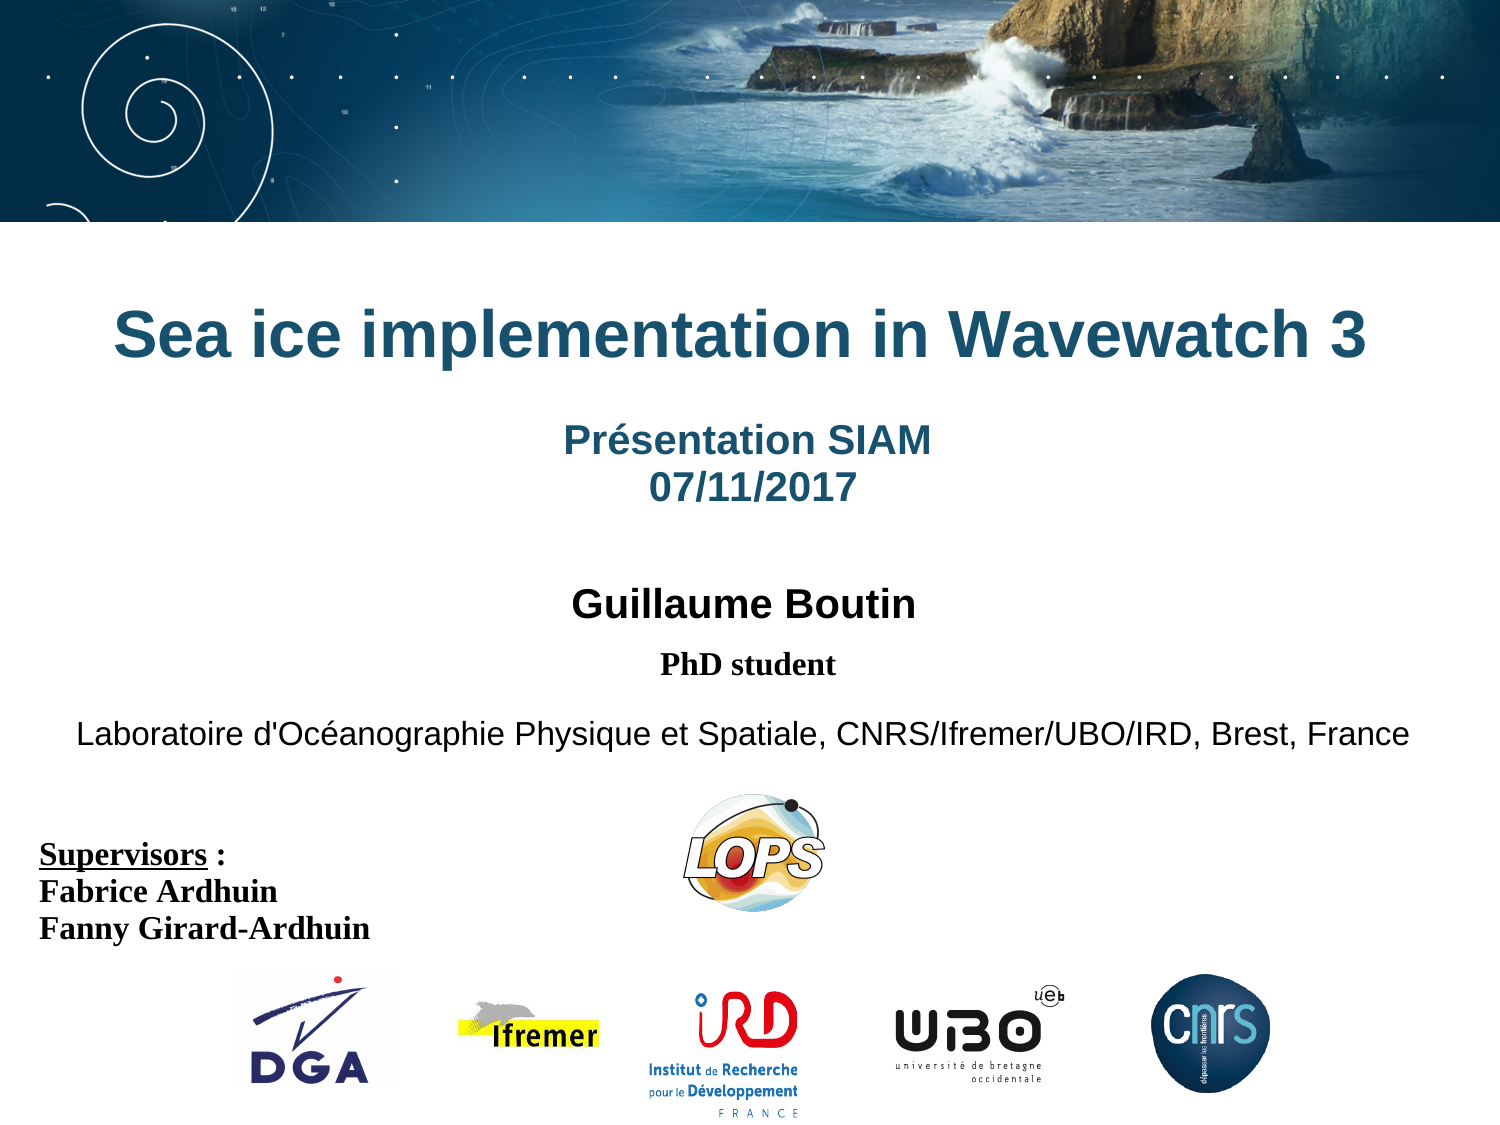

Sea ice implementation in Wavewatch 3
Présentation SIAM
07/11/2017
Guillaume Boutin
Laboratoire d'Océanographie Physique et Spatiale, CNRS/Ifremer/UBO/IRD, Brest, France
PhD student
Supervisors :
Fabrice Ardhuin
Fanny Girard-Ardhuin